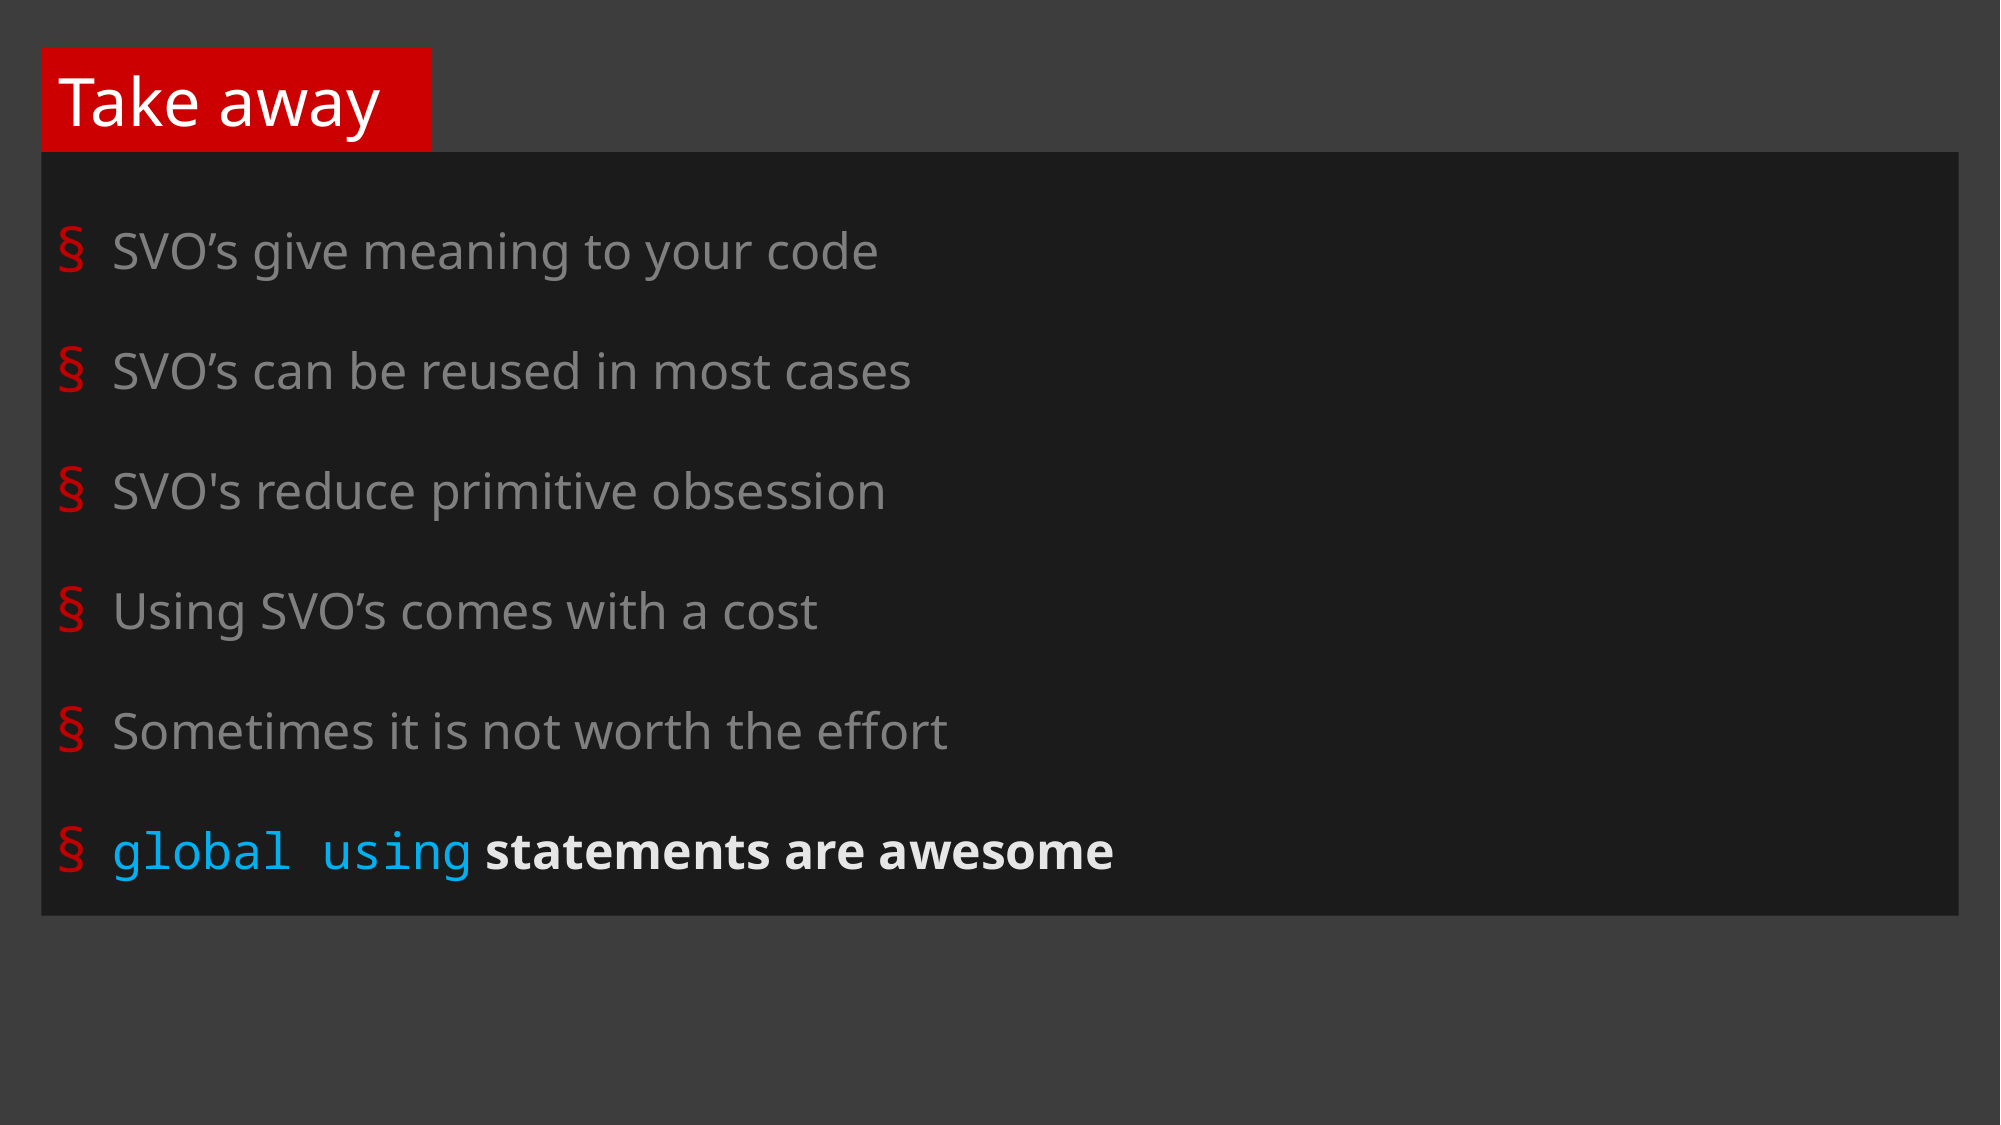

Take away
SVO’s give meaning to your code
SVO’s can be reused in most cases
SVO's reduce primitive obsession
Using SVO’s comes with a cost
Sometimes it is not worth the effort
global using statements are awesome